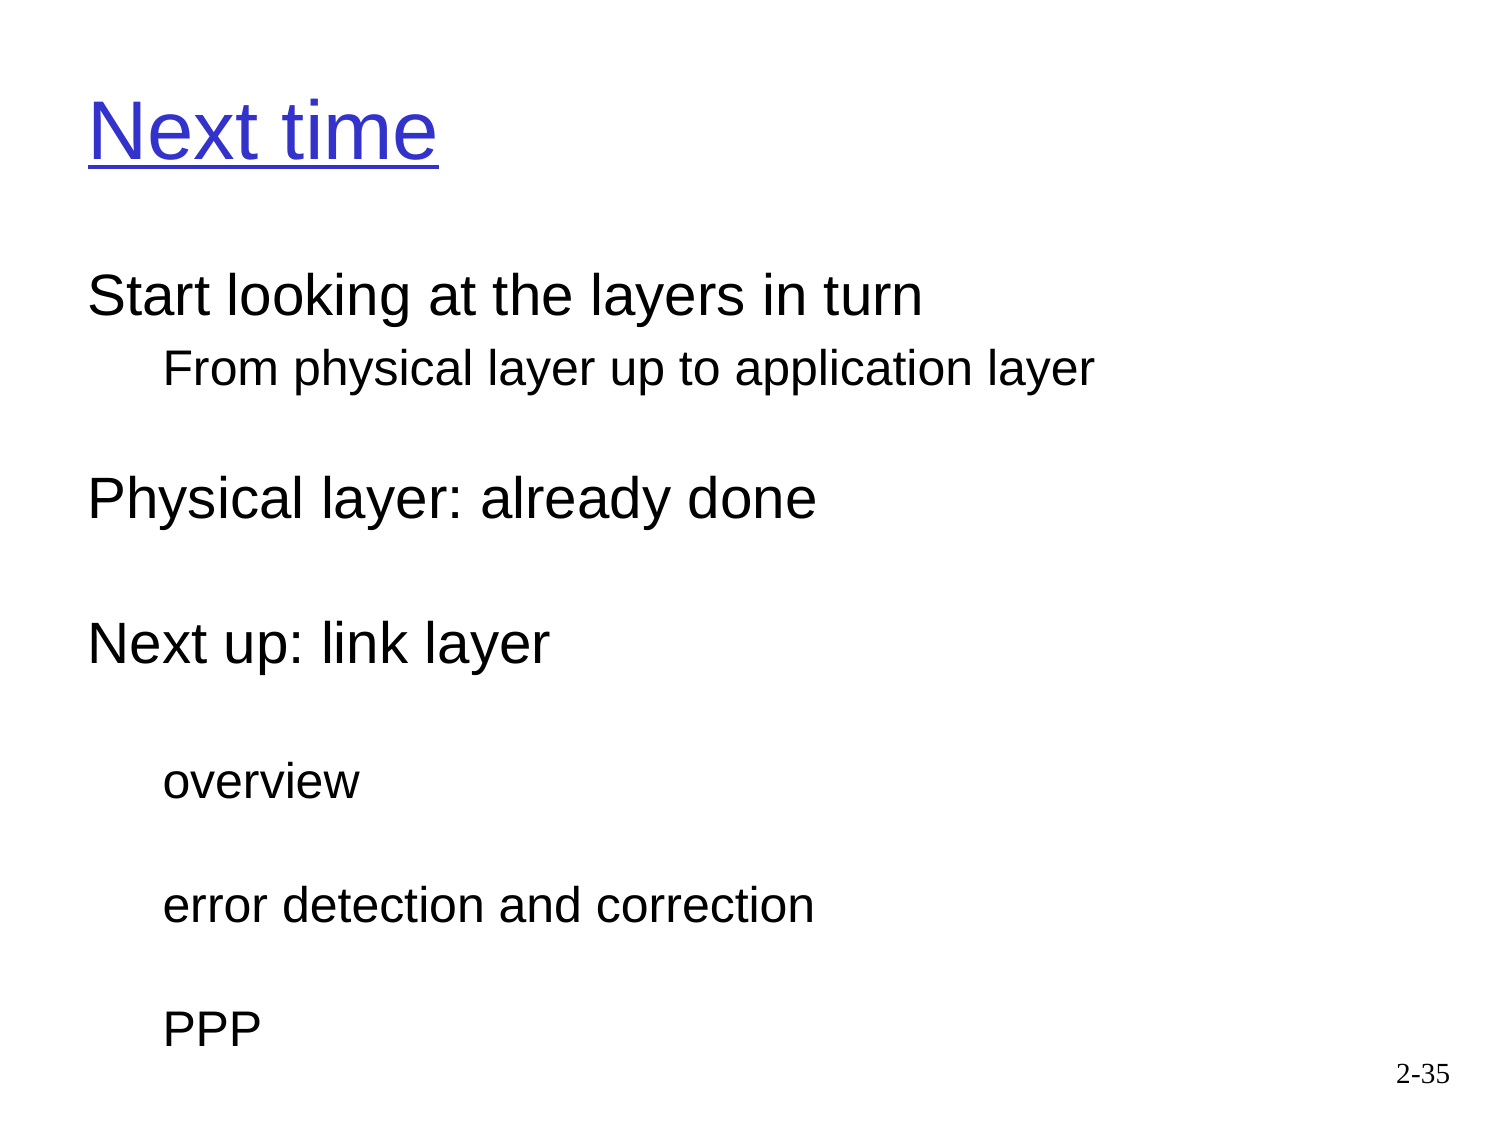

# Next time
Start looking at the layers in turn
From physical layer up to application layer
Physical layer: already done
Next up: link layer
overview
error detection and correction
PPP
35